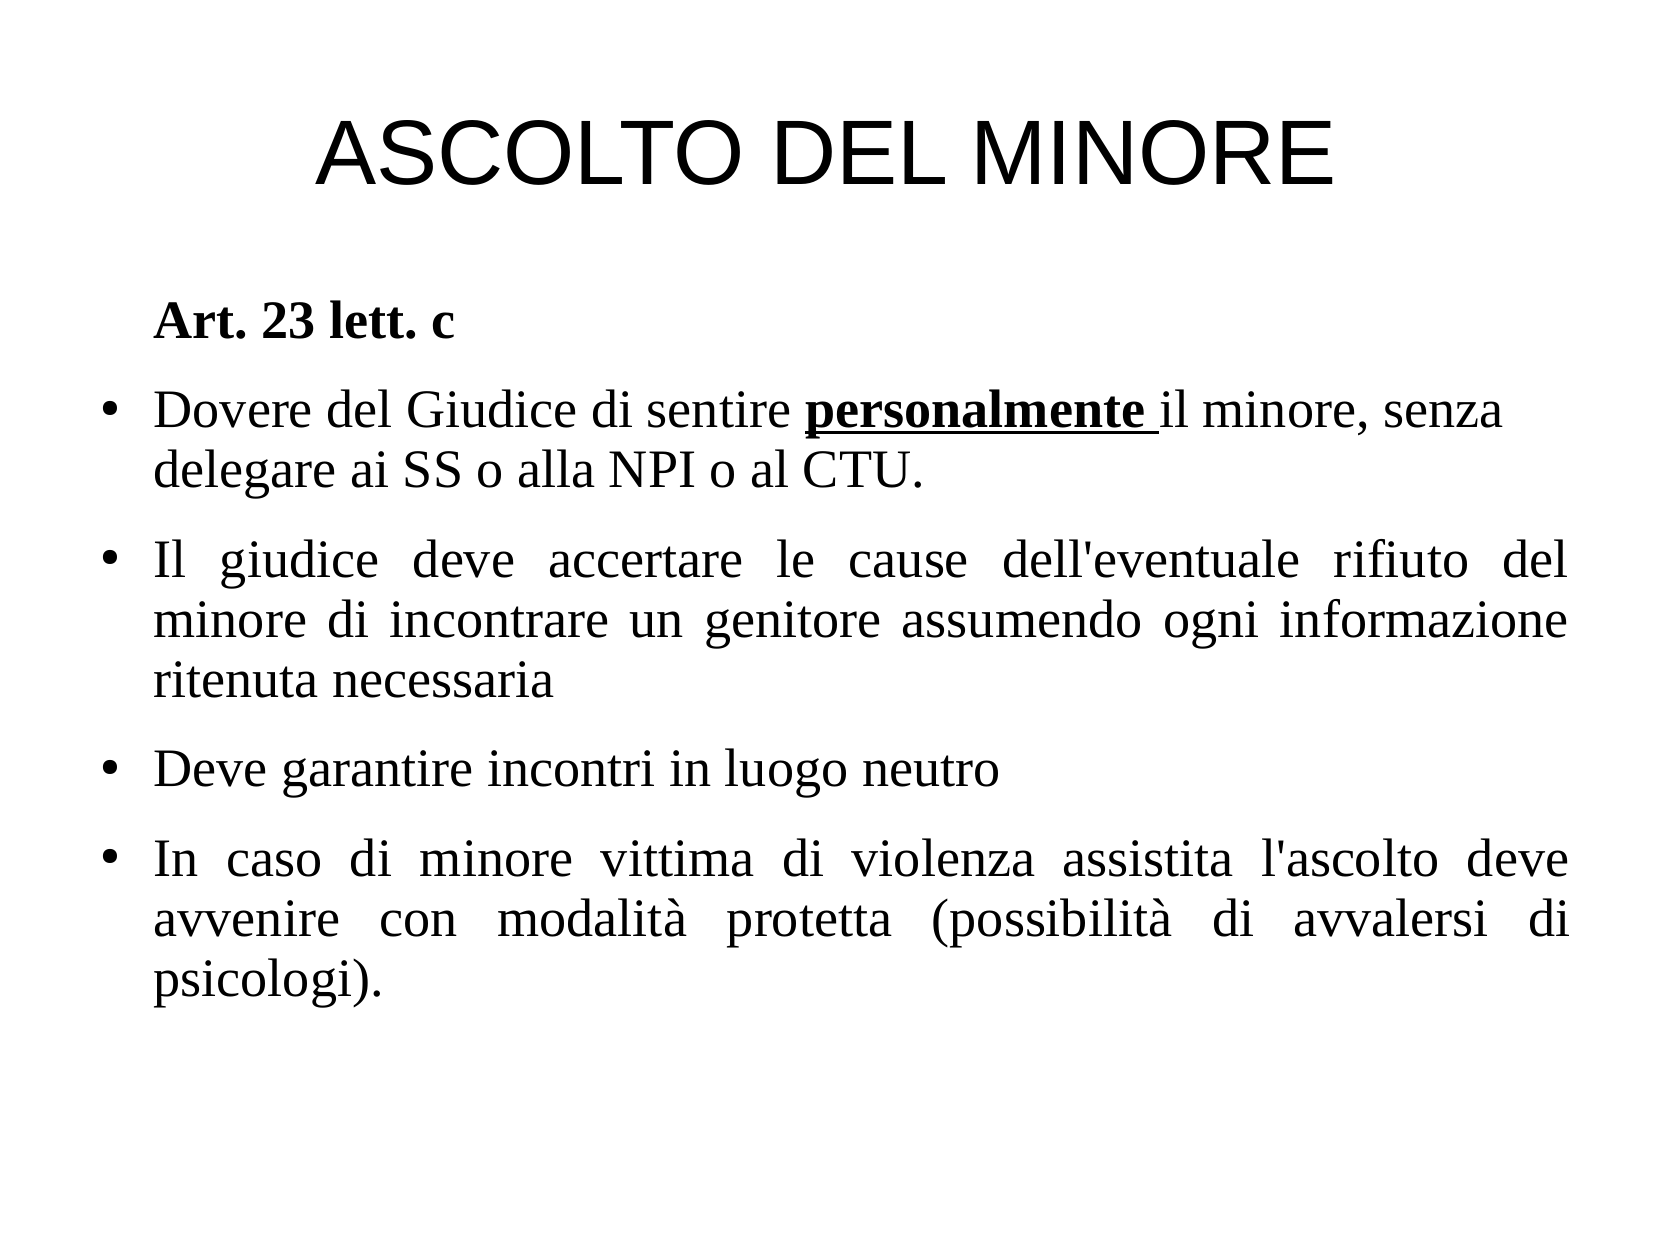

# ASCOLTO DEL MINORE
Art. 23 lett. c
Dovere del Giudice di sentire personalmente il minore, senza delegare ai SS o alla NPI o al CTU.
Il giudice deve accertare le cause dell'eventuale rifiuto del minore di incontrare un genitore assumendo ogni informazione ritenuta necessaria
Deve garantire incontri in luogo neutro
In caso di minore vittima di violenza assistita l'ascolto deve avvenire con modalità protetta (possibilità di avvalersi di psicologi).